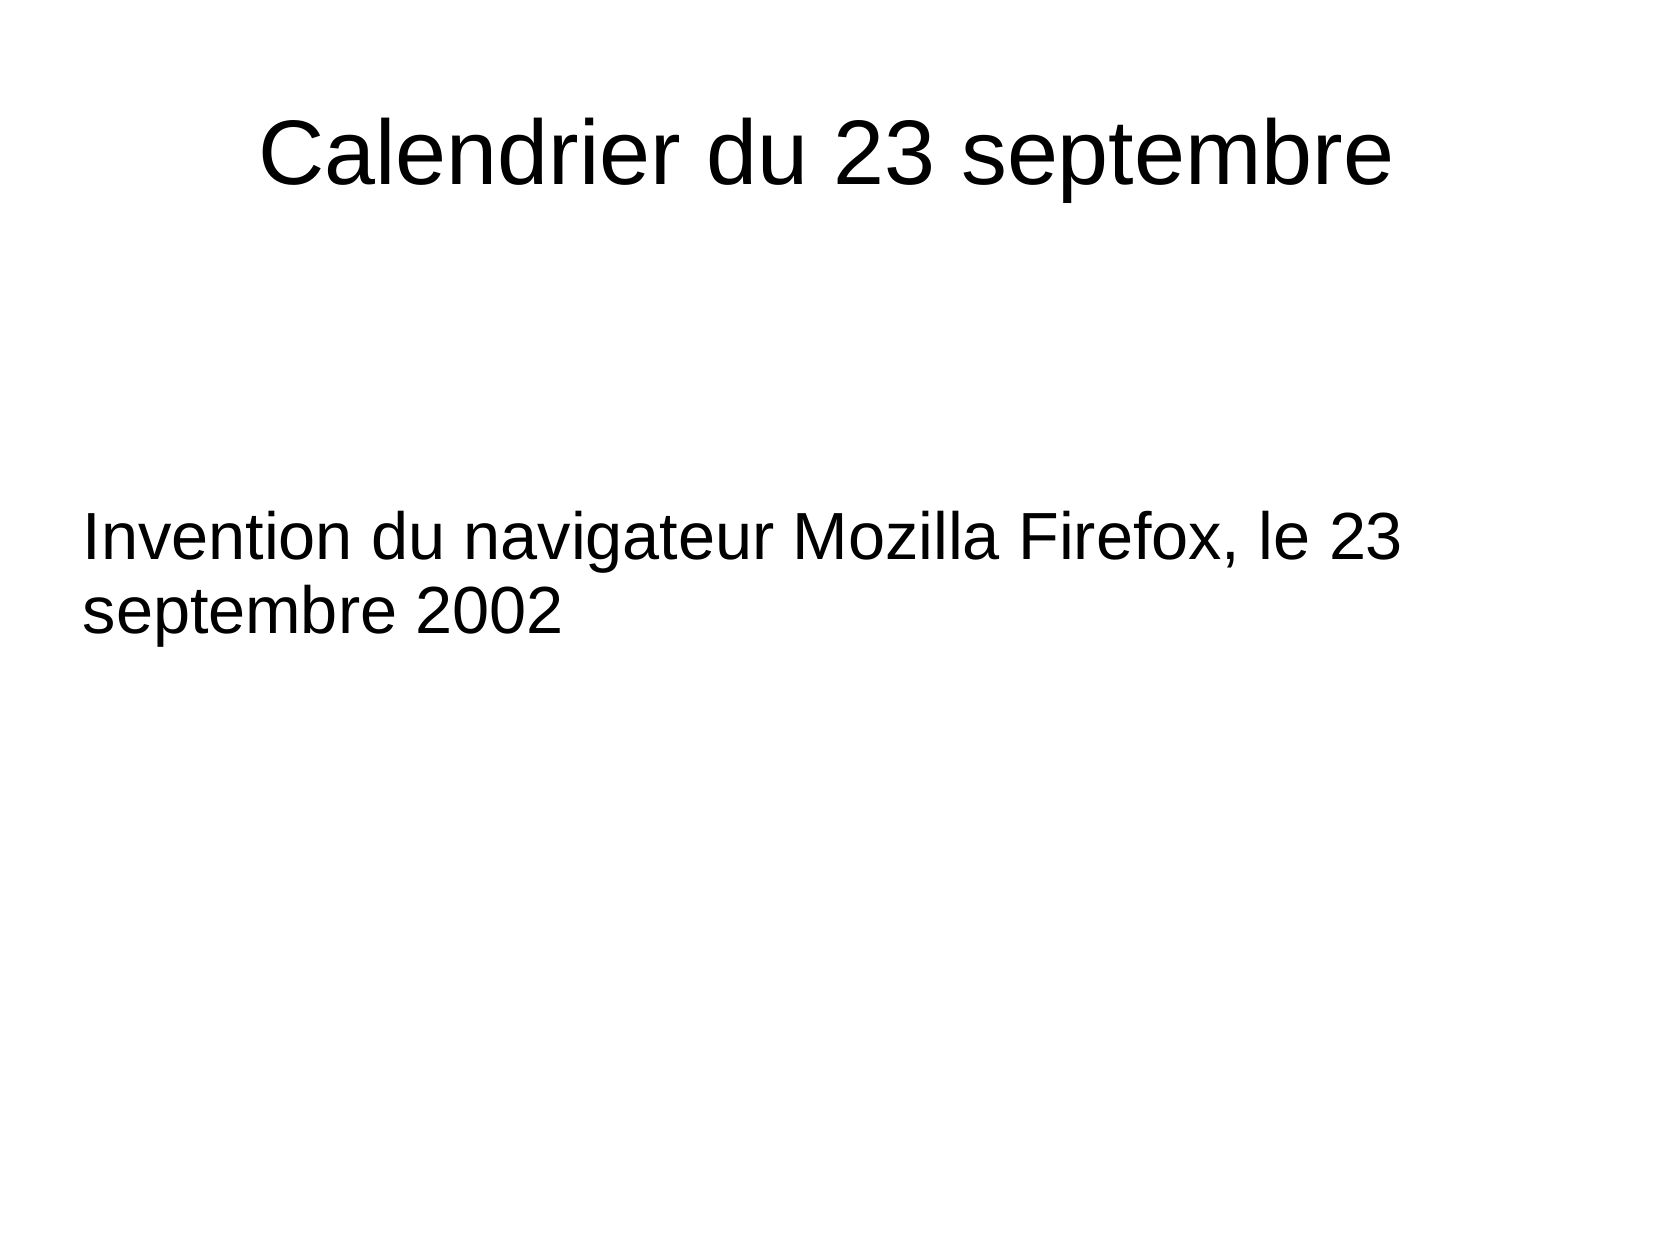

# Calendrier du 23 septembre
Invention du navigateur Mozilla Firefox, le 23 septembre 2002